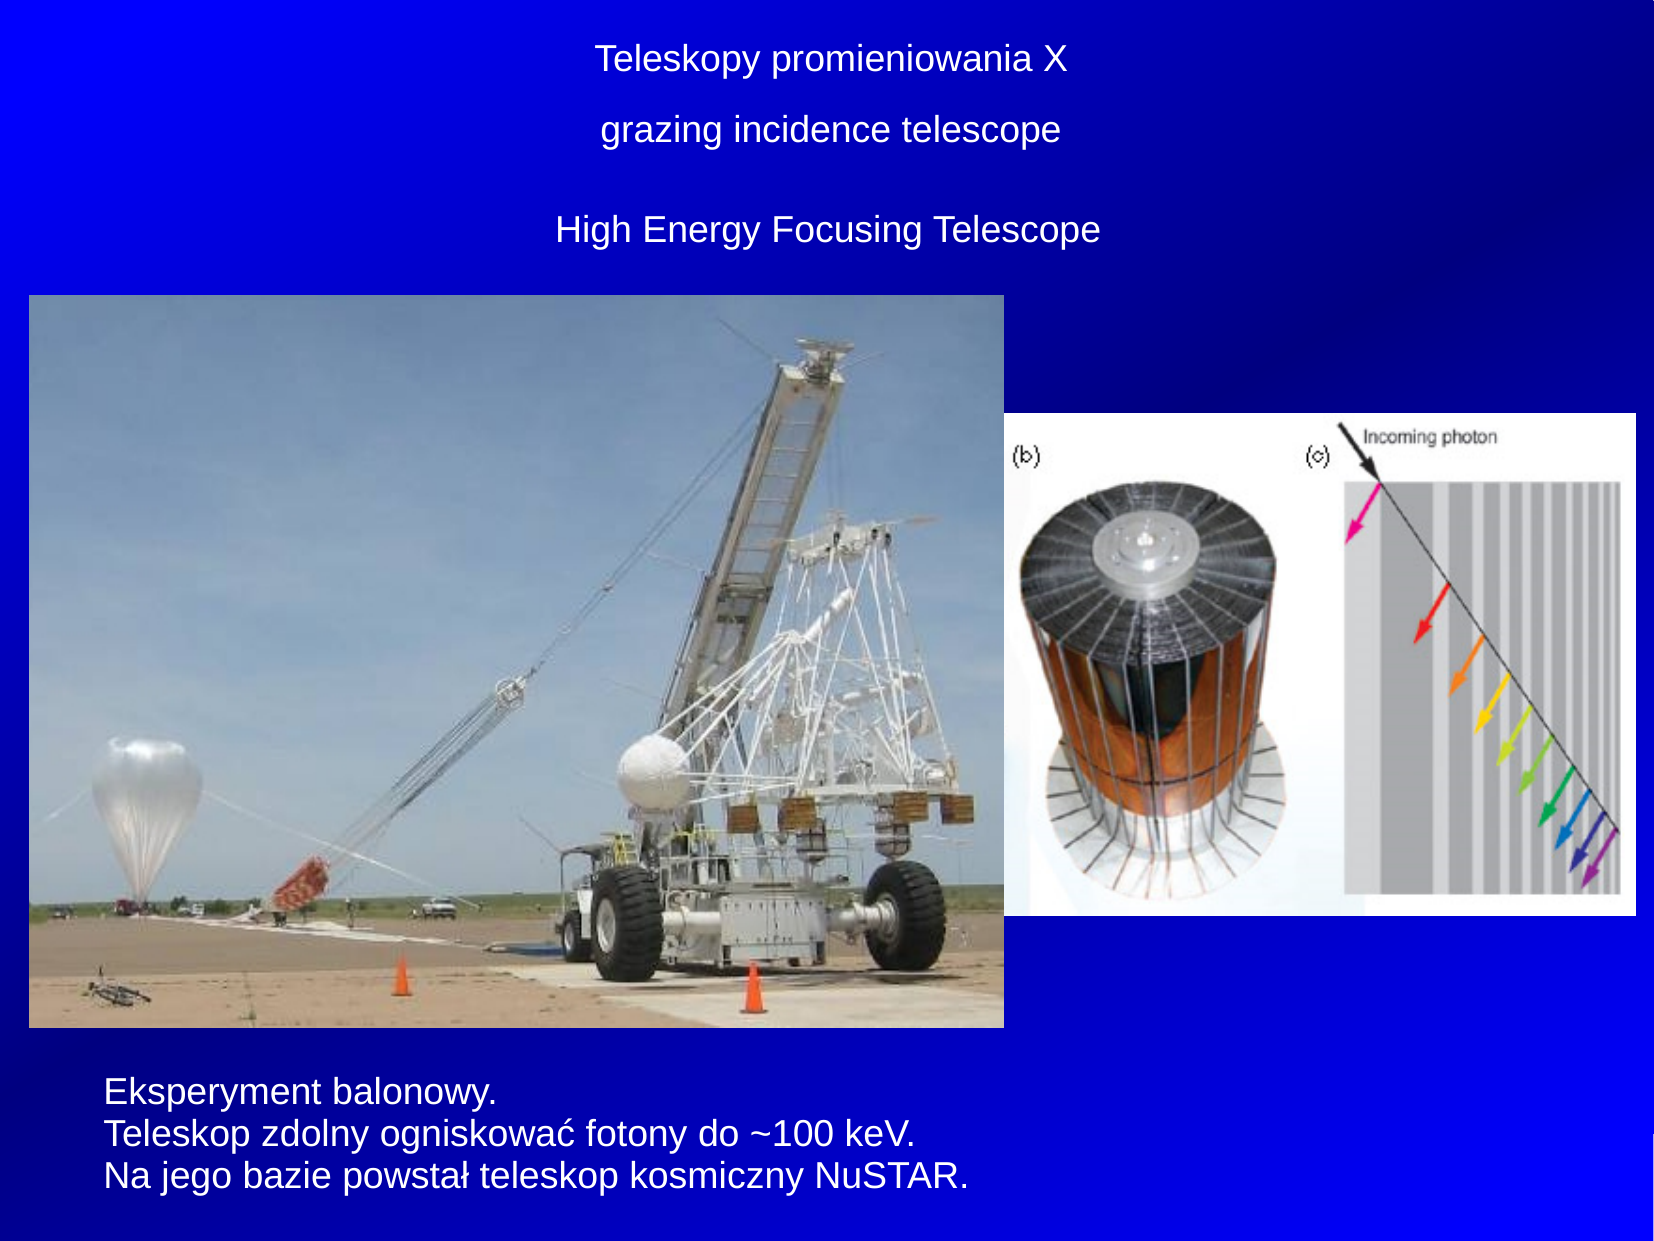

Teleskopy promieniowania X
grazing incidence telescope
High Energy Focusing Telescope
Eksperyment balonowy.
Teleskop zdolny ogniskować fotony do ~100 keV.
Na jego bazie powstał teleskop kosmiczny NuSTAR.